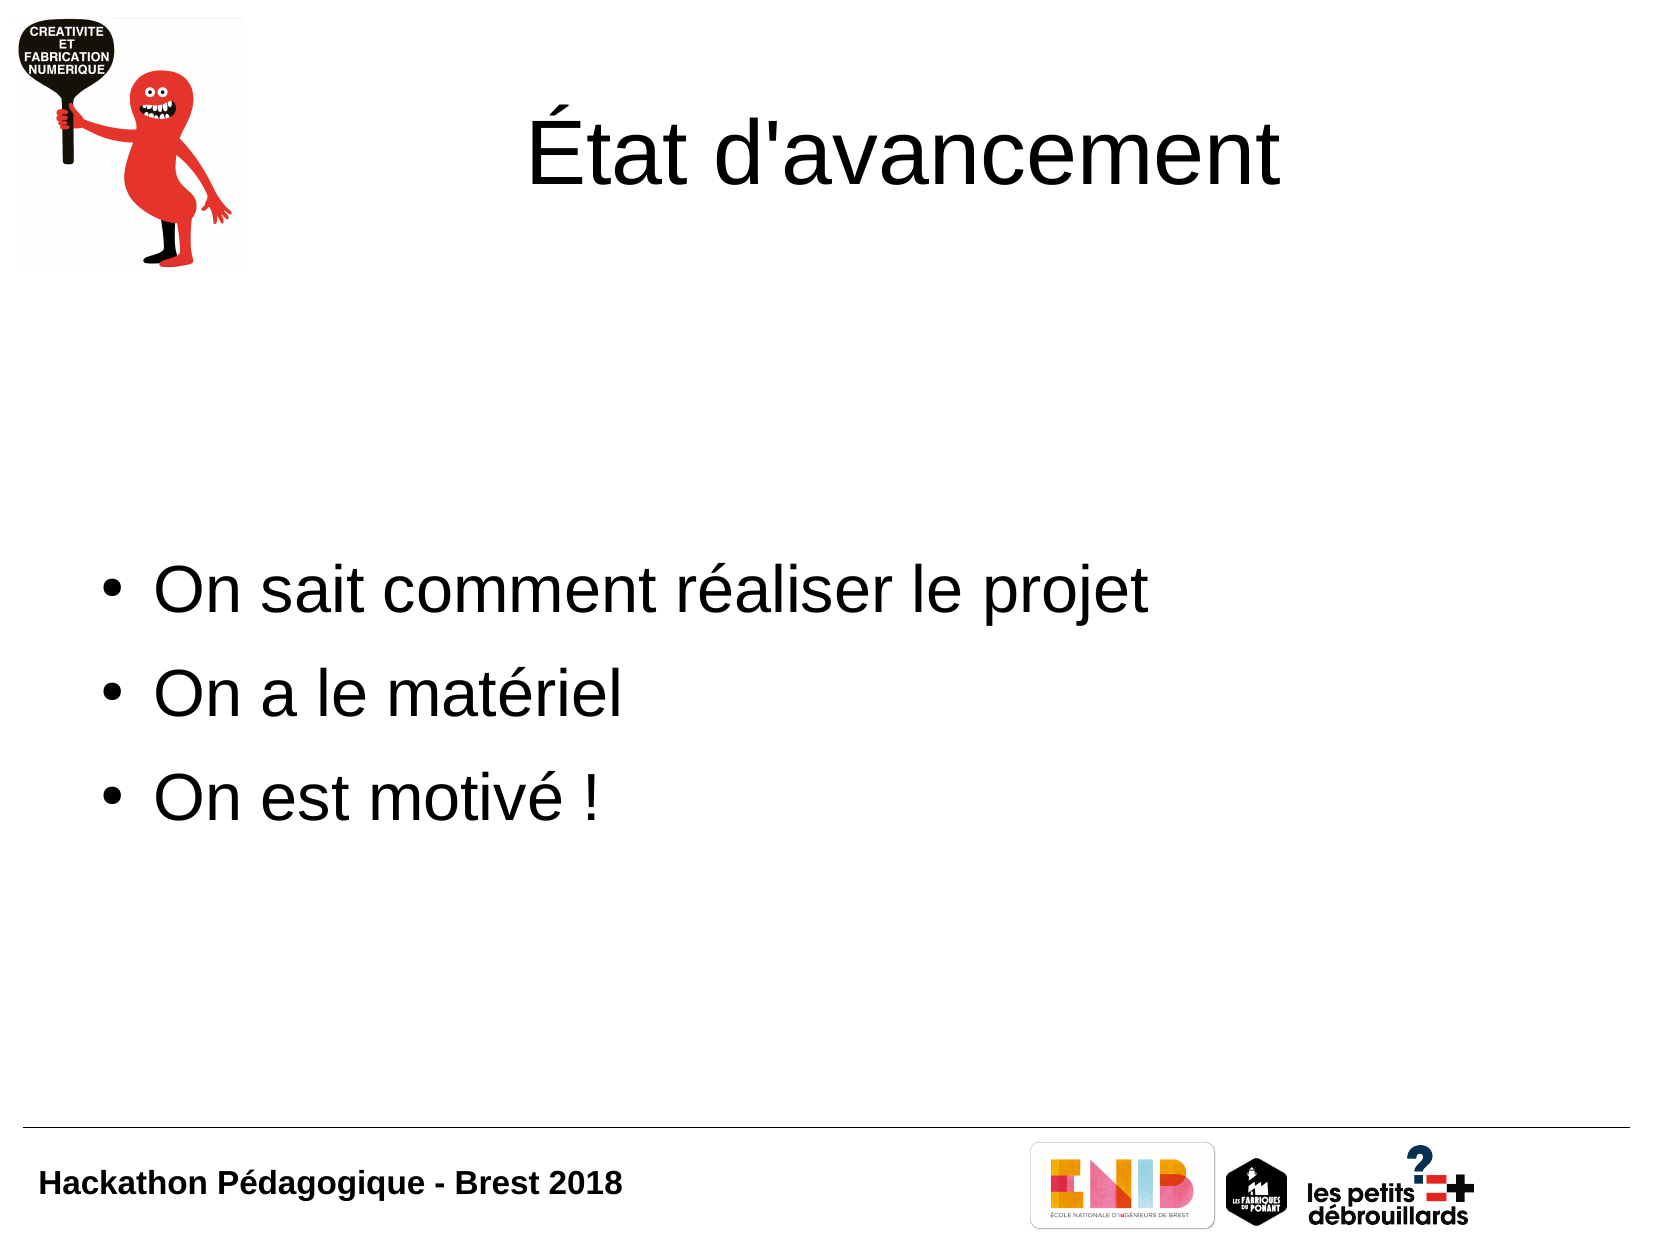

# État d'avancement
On sait comment réaliser le projet
On a le matériel
On est motivé !
Hackathon Pédagogique - Brest 2018